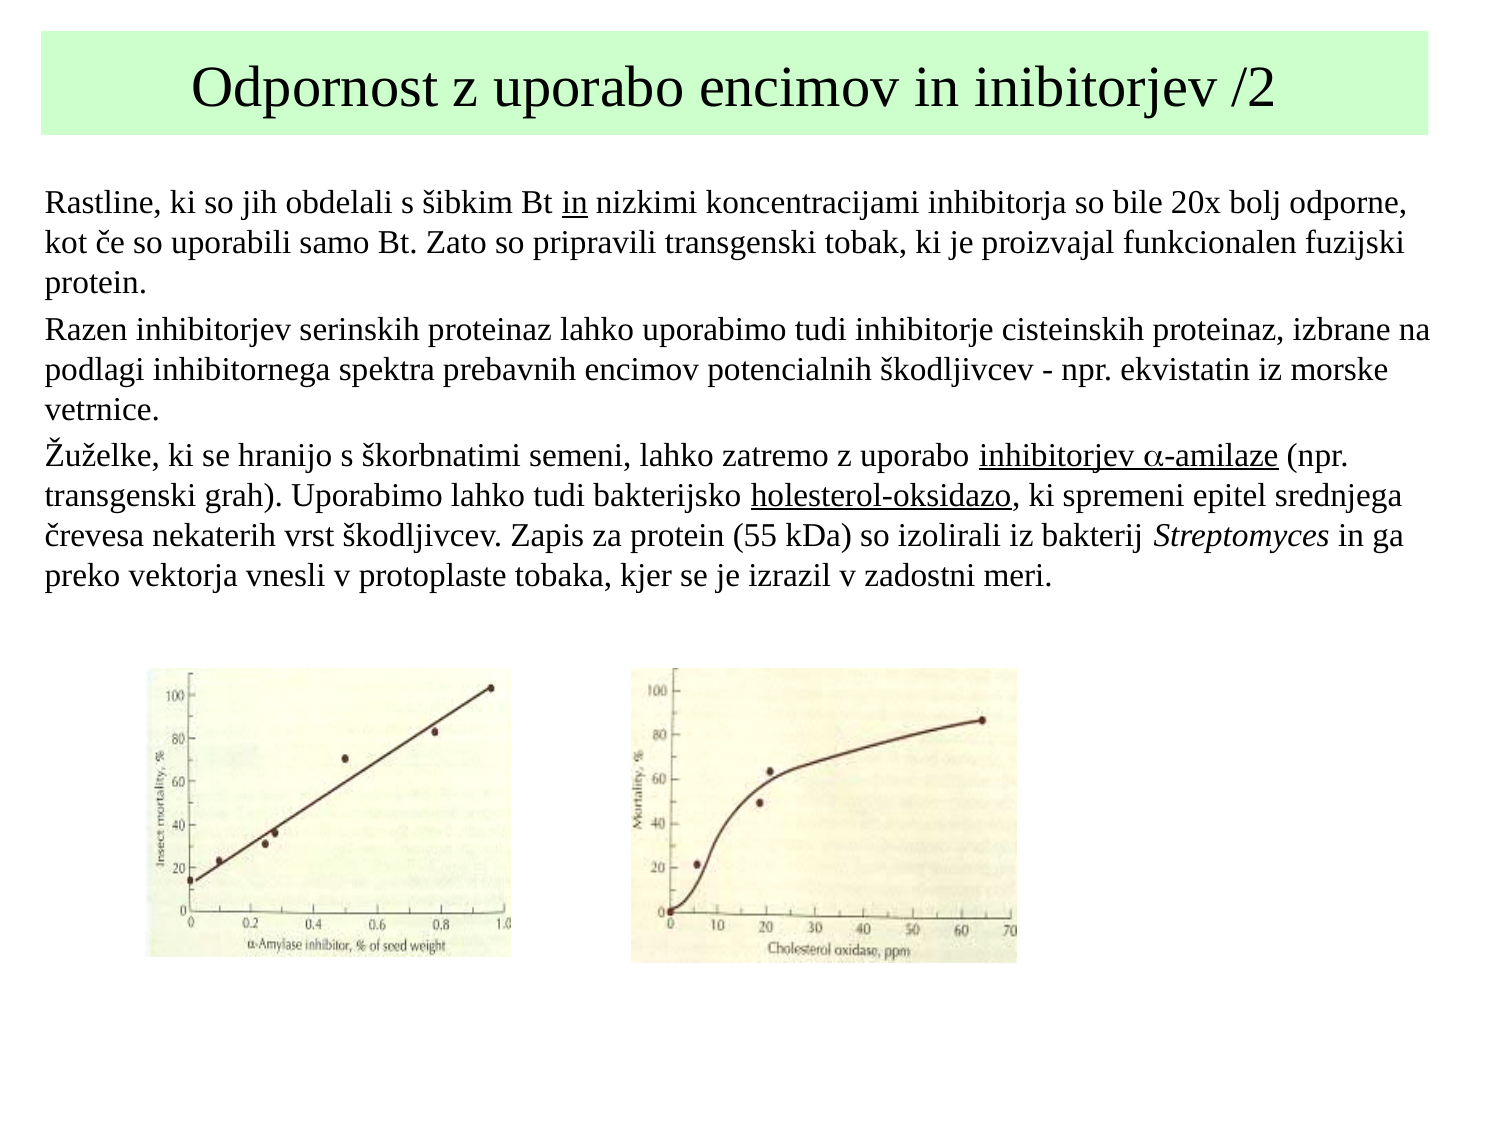

# Odpornost z uporabo encimov in inibitorjev /2
Rastline, ki so jih obdelali s šibkim Bt in nizkimi koncentracijami inhibitorja so bile 20x bolj odporne, kot če so uporabili samo Bt. Zato so pripravili transgenski tobak, ki je proizvajal funkcionalen fuzijski protein.
Razen inhibitorjev serinskih proteinaz lahko uporabimo tudi inhibitorje cisteinskih proteinaz, izbrane na podlagi inhibitornega spektra prebavnih encimov potencialnih škodljivcev - npr. ekvistatin iz morske vetrnice.
Žuželke, ki se hranijo s škorbnatimi semeni, lahko zatremo z uporabo inhibitorjev a-amilaze (npr. transgenski grah). Uporabimo lahko tudi bakterijsko holesterol-oksidazo, ki spremeni epitel srednjega črevesa nekaterih vrst škodljivcev. Zapis za protein (55 kDa) so izolirali iz bakterij Streptomyces in ga preko vektorja vnesli v protoplaste tobaka, kjer se je izrazil v zadostni meri.